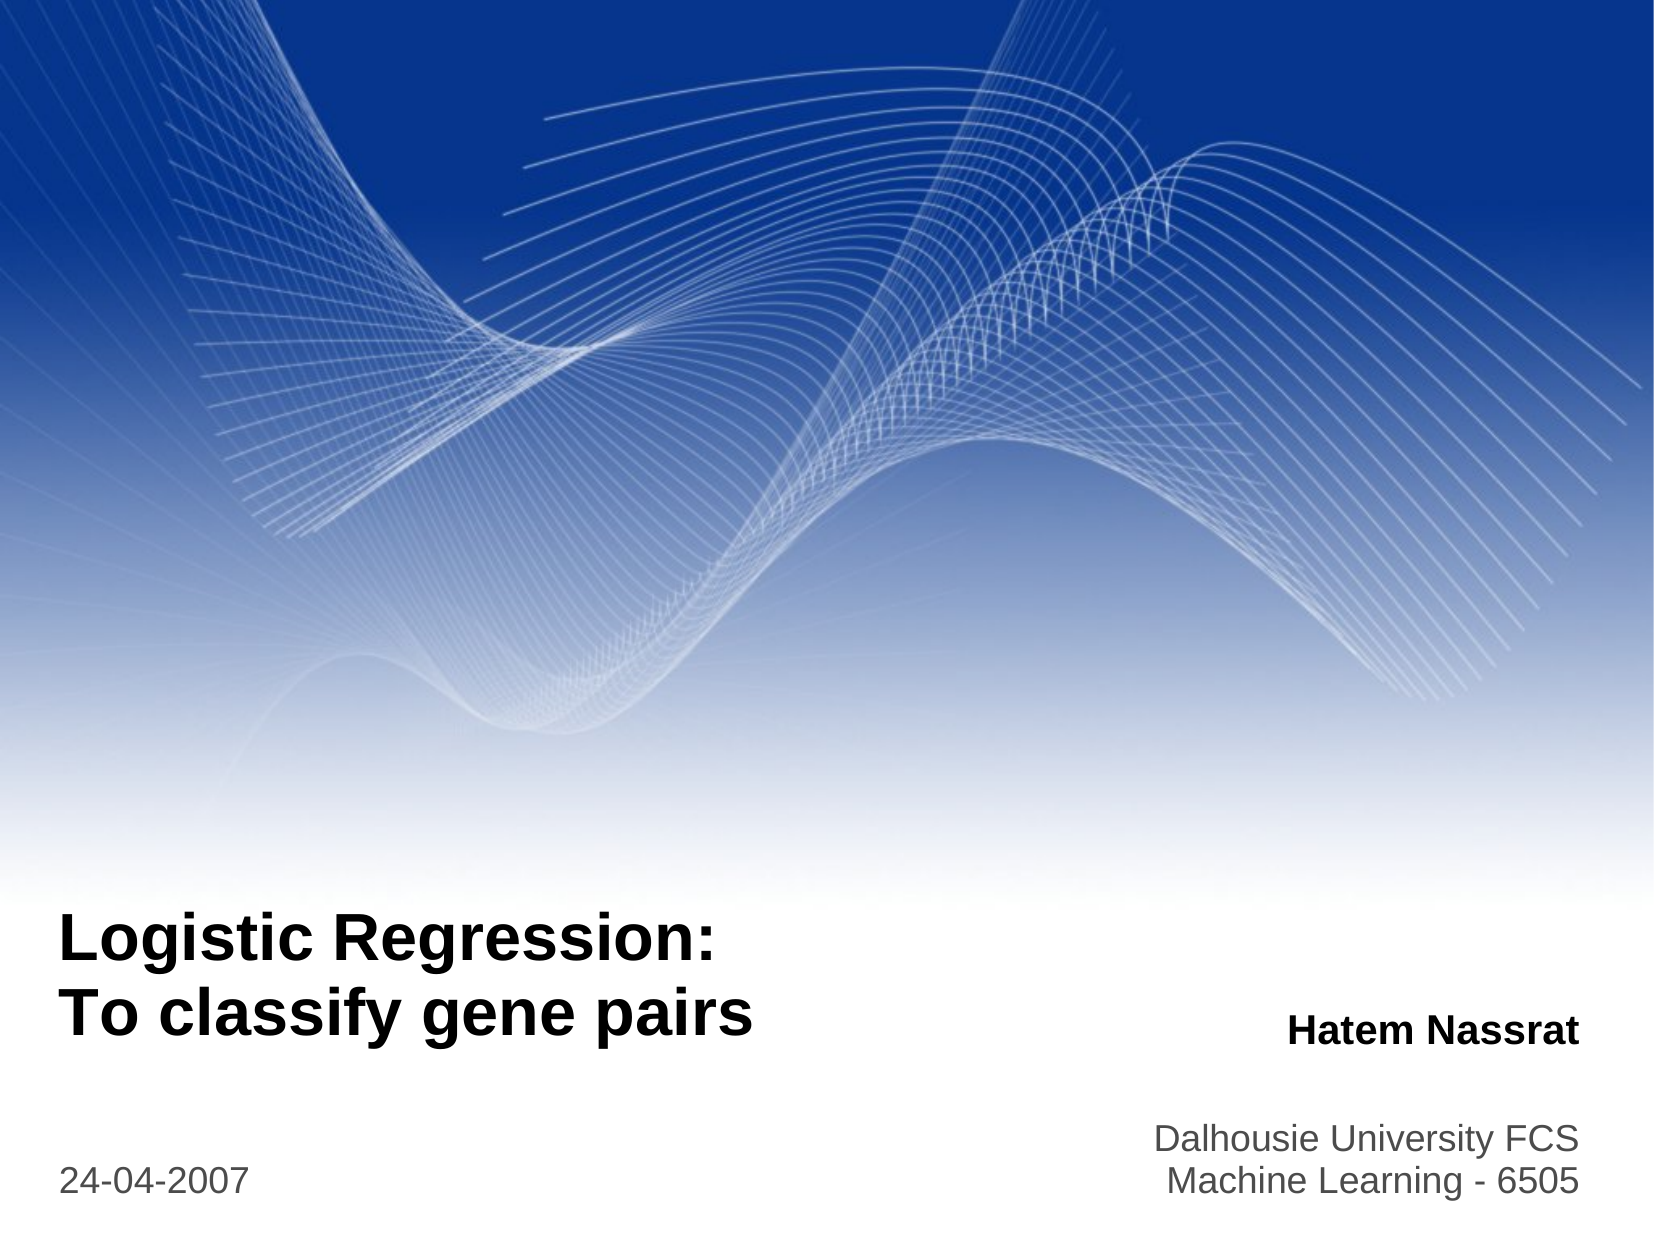

# Logistic Regression: To classify gene pairs